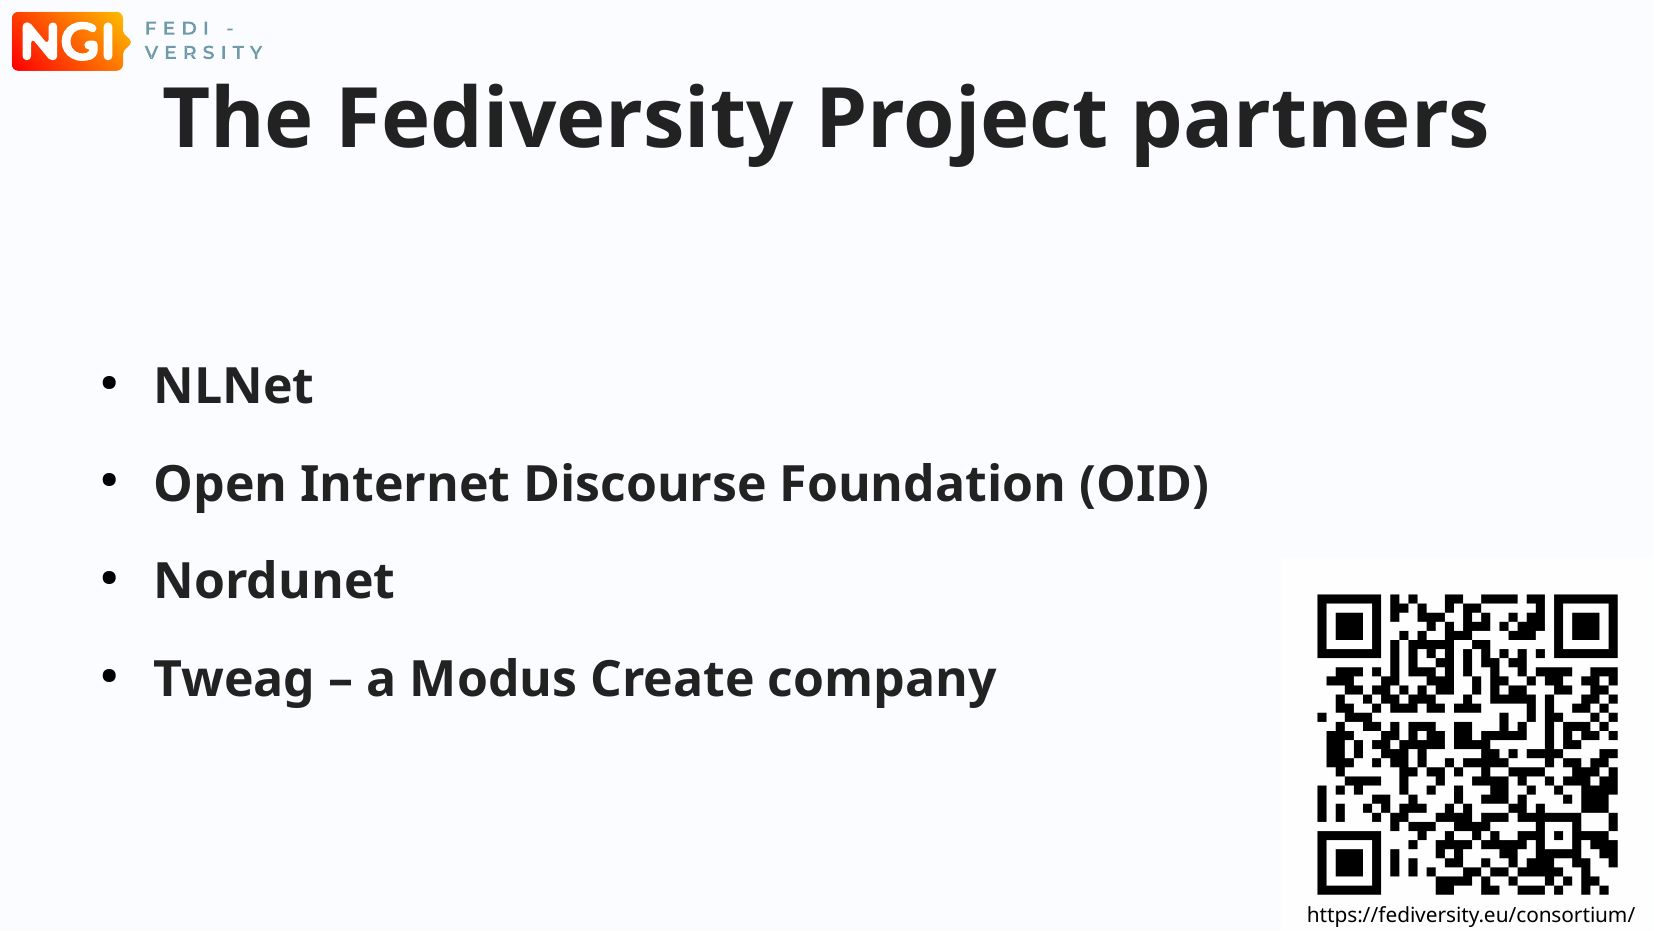

# The Fediversity Project partners
NLNet
Open Internet Discourse Foundation (OID)
Nordunet
Tweag – a Modus Create company
https://fediversity.eu/consortium/